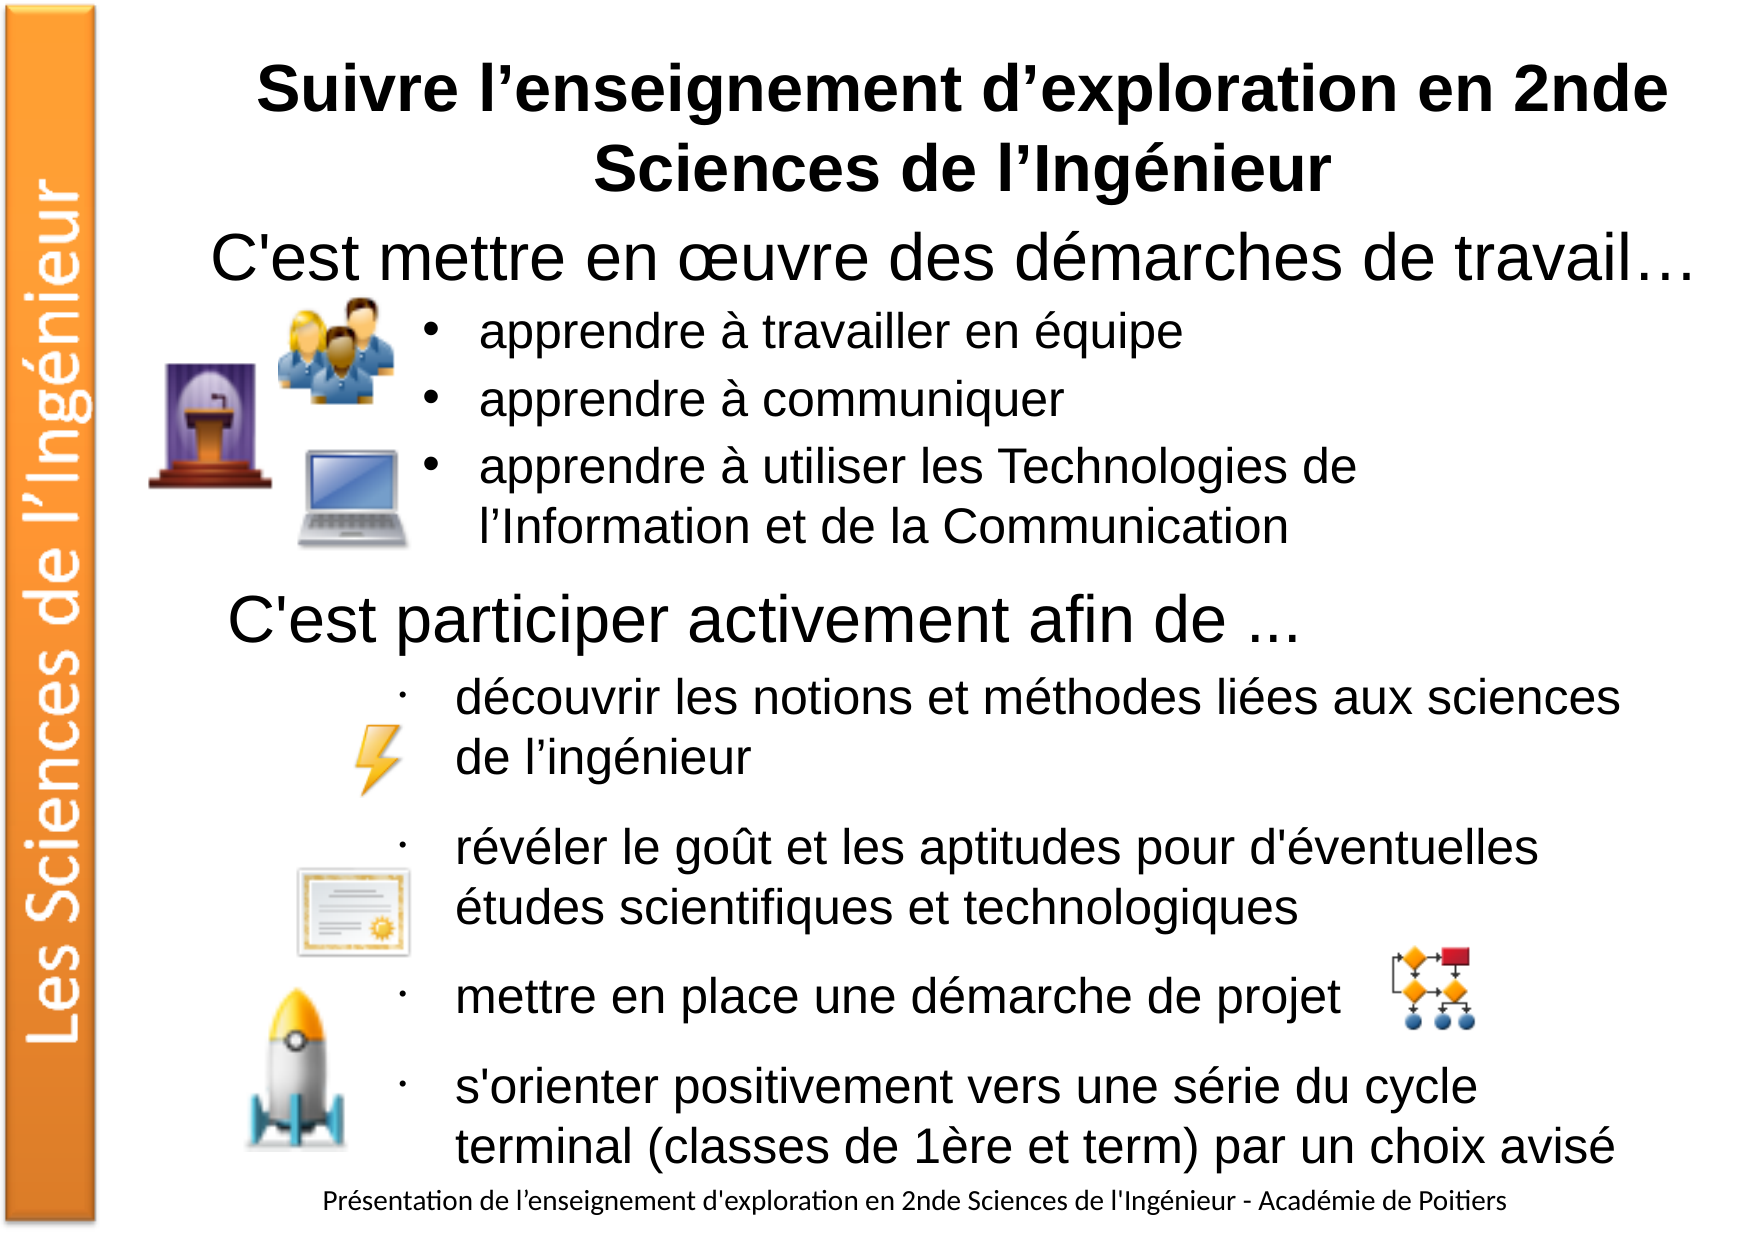

Suivre l’enseignement d’exploration en 2nde Sciences de l’Ingénieur
C'est mettre en œuvre des démarches de travail…
apprendre à travailler en équipe
apprendre à communiquer
apprendre à utiliser les Technologies de l’Information et de la Communication
# C'est participer activement afin de ...
découvrir les notions et méthodes liées aux sciences de l’ingénieur
révéler le goût et les aptitudes pour d'éventuelles études scientifiques et technologiques
mettre en place une démarche de projet
s'orienter positivement vers une série du cycle terminal (classes de 1ère et term) par un choix avisé
Présentation de l’enseignement d'exploration en 2nde Sciences de l'Ingénieur - Académie de Poitiers